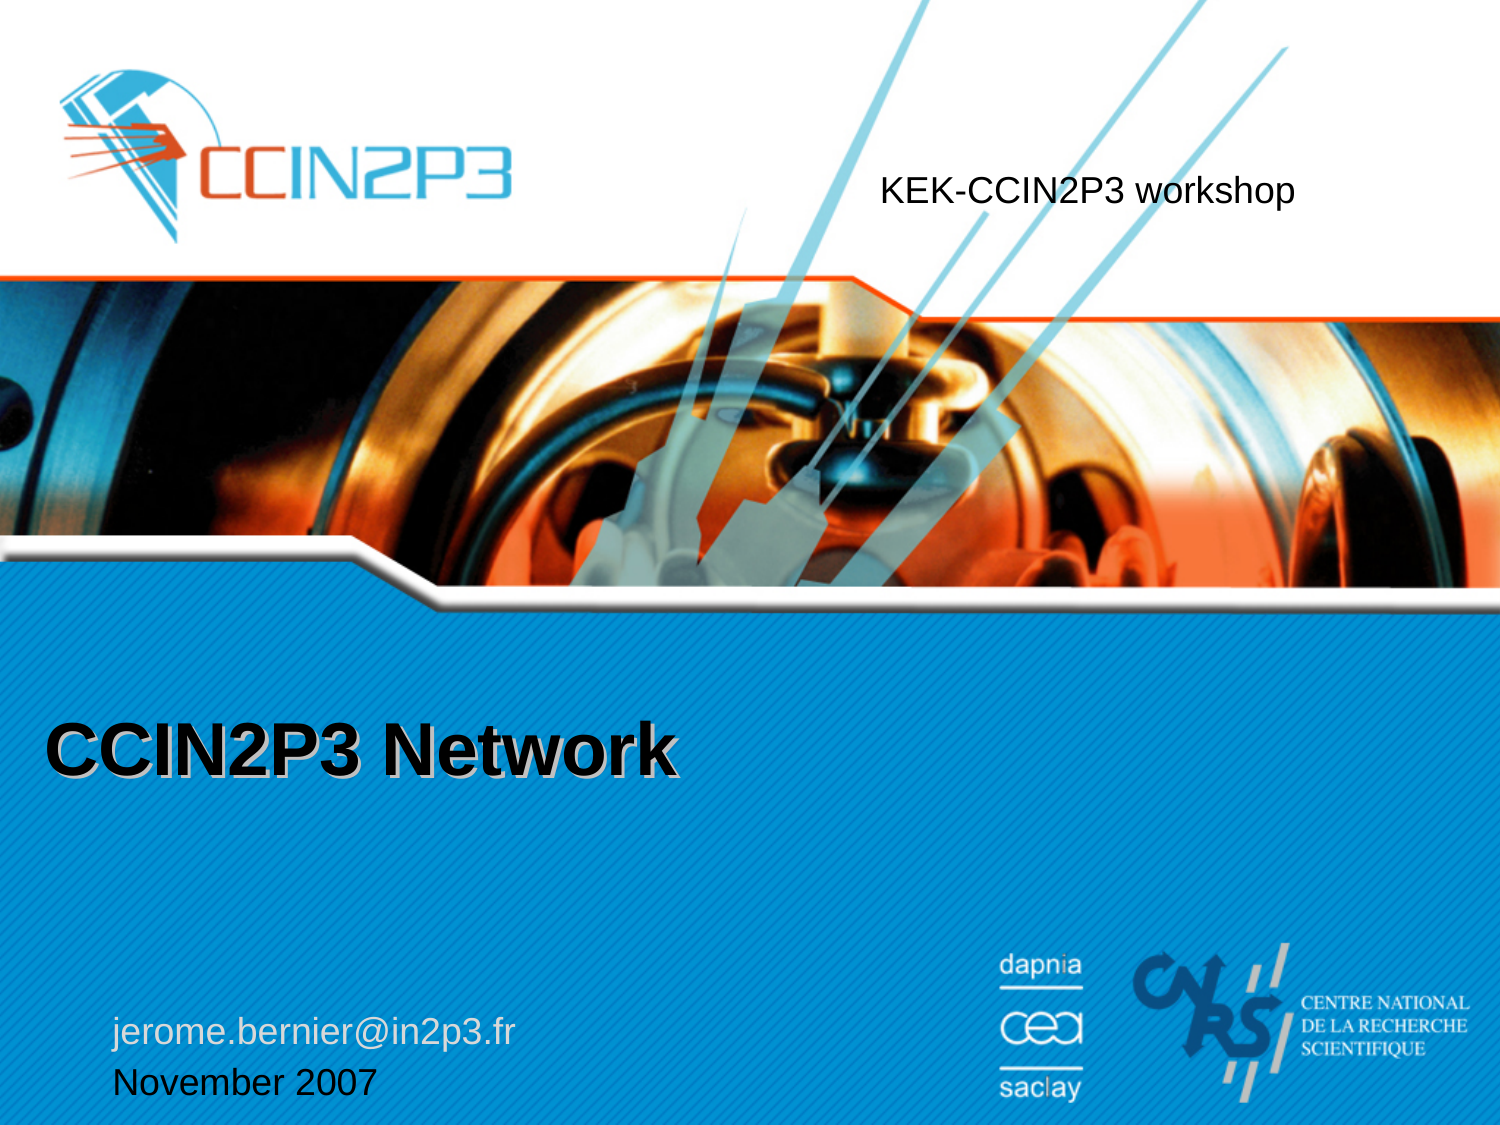

KEK-CCIN2P3 workshop
# CCIN2P3 Network
jerome.bernier@in2p3.fr
November 2007